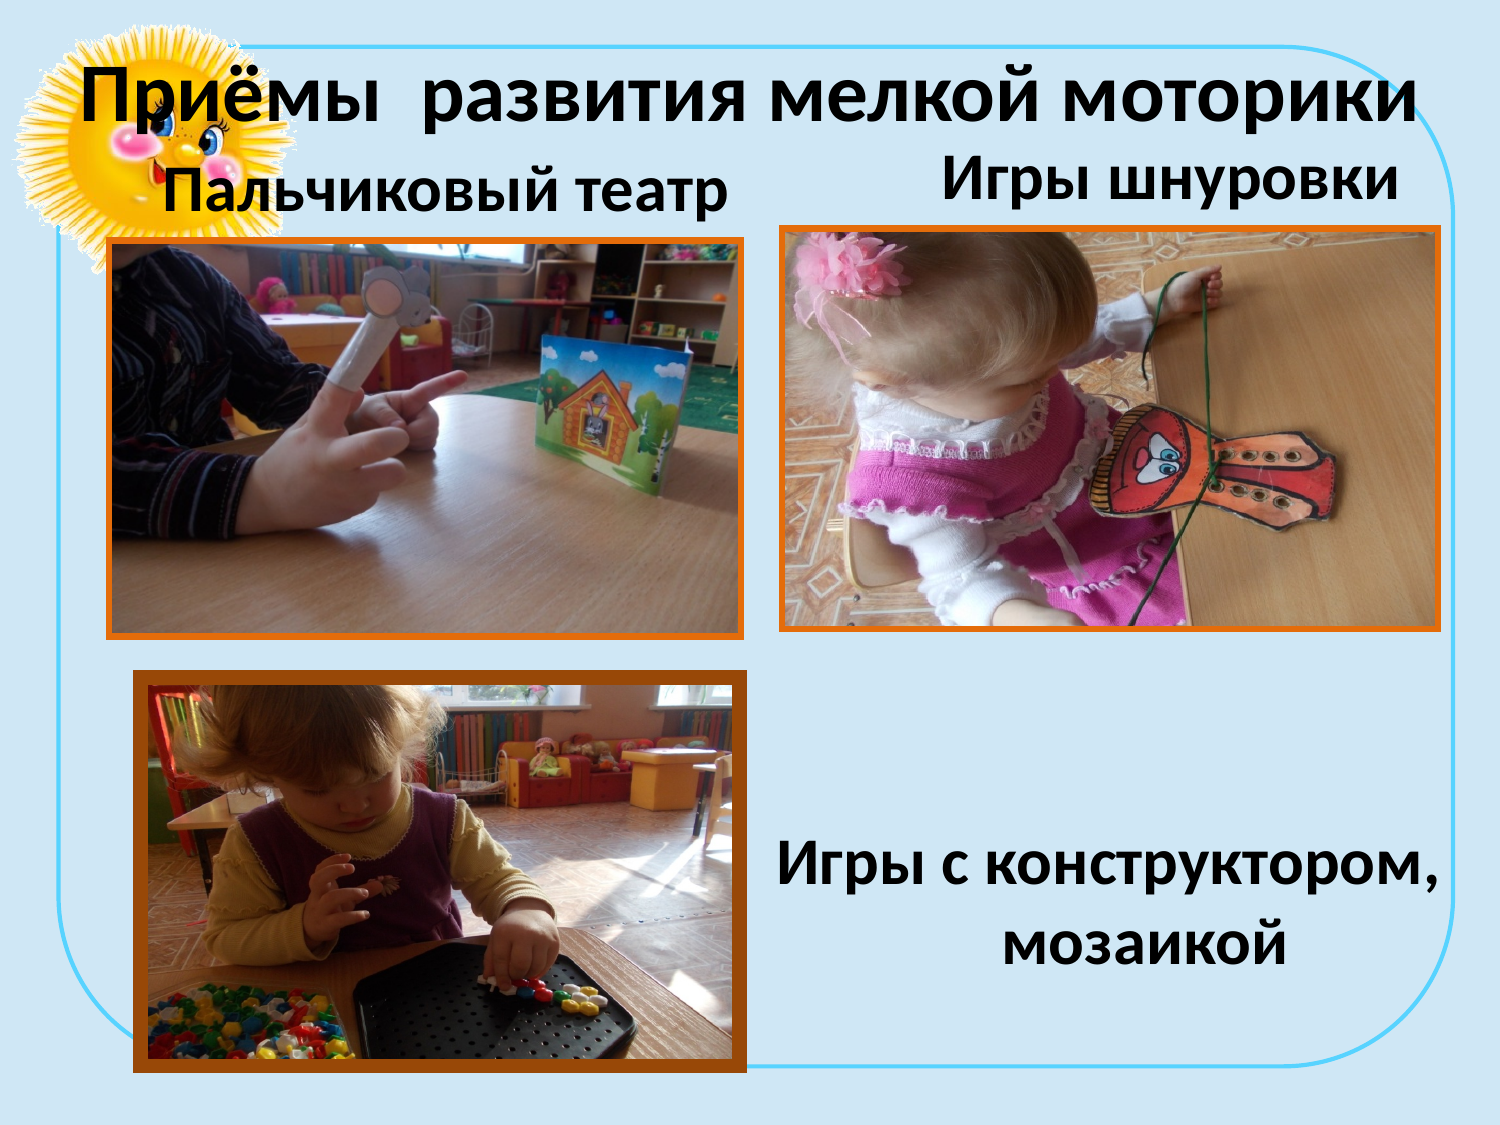

Приёмы развития мелкой моторики
Игры шнуровки
Пальчиковый театр
Игры с конструктором,
 мозаикой